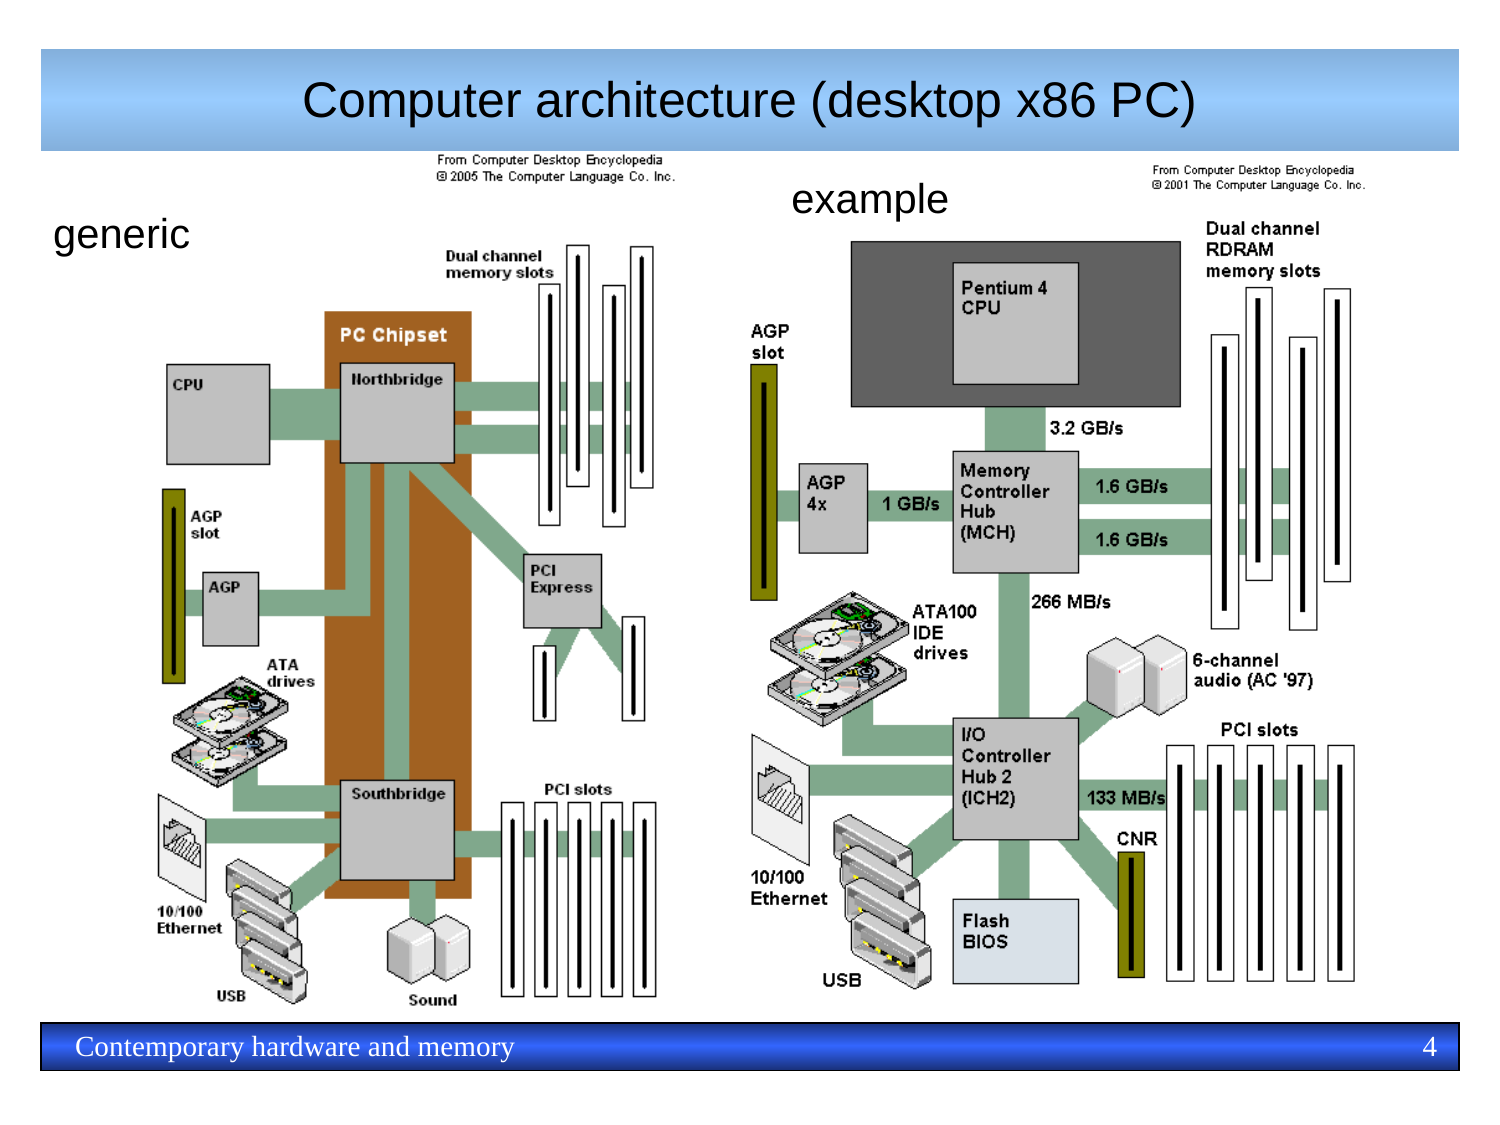

# Computer architecture (desktop x86 PC)
example
generic
Contemporary hardware and memory
4